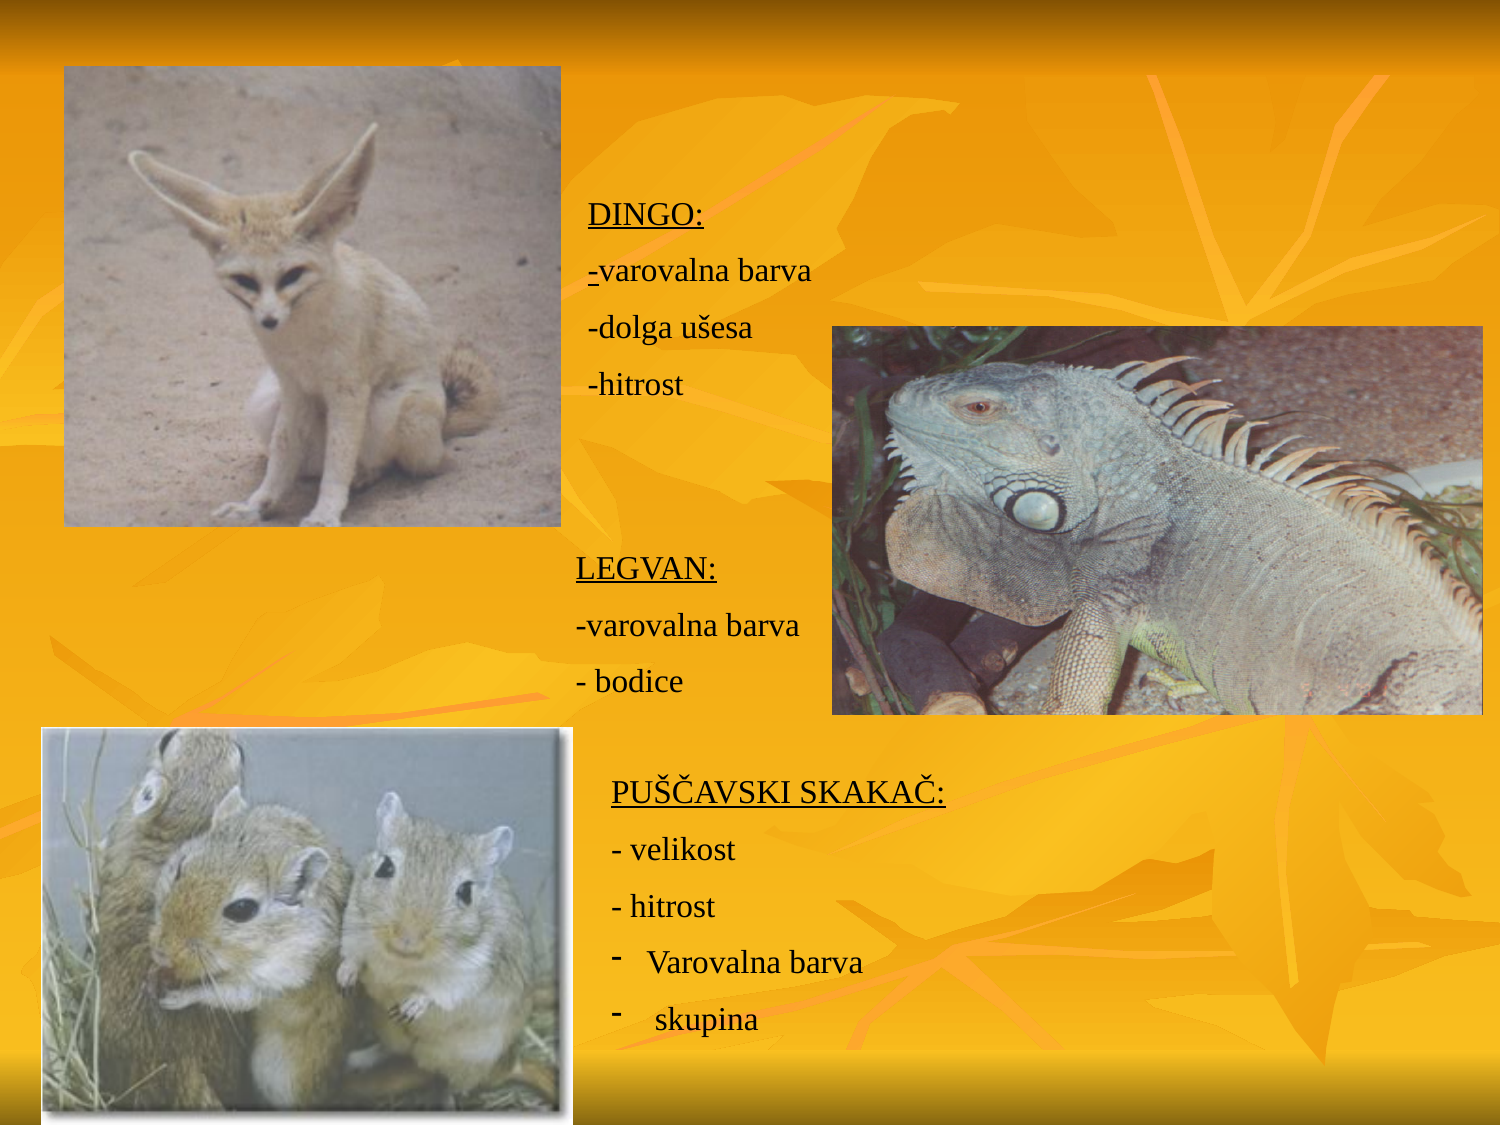

#
DINGO:
-varovalna barva
-dolga ušesa
-hitrost
LEGVAN:
-varovalna barva
- bodice
PUŠČAVSKI SKAKAČ:
- velikost
- hitrost
Varovalna barva
 skupina